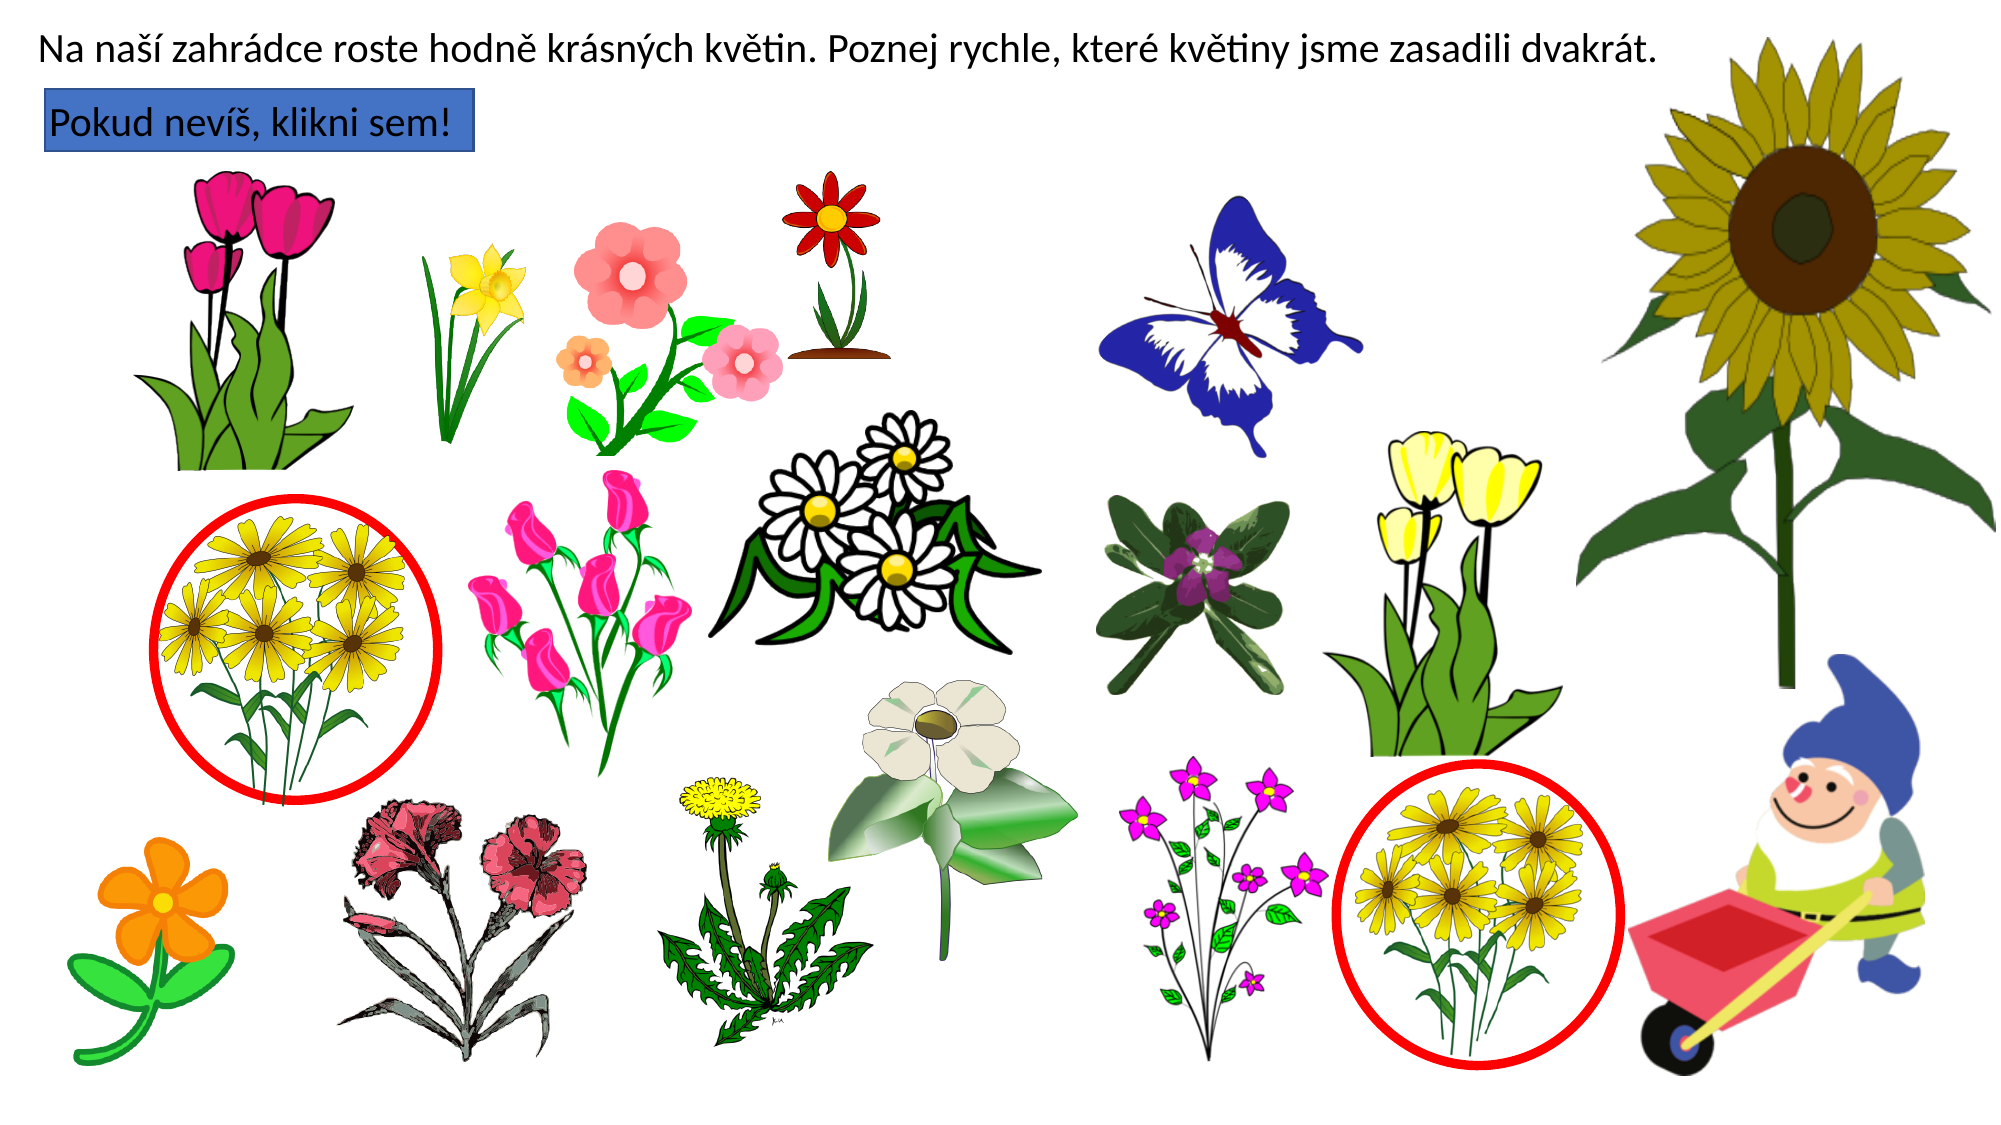

Na naší zahrádce roste hodně krásných květin. Poznej rychle, které květiny jsme zasadili dvakrát.
Pokud nevíš, klikni sem!